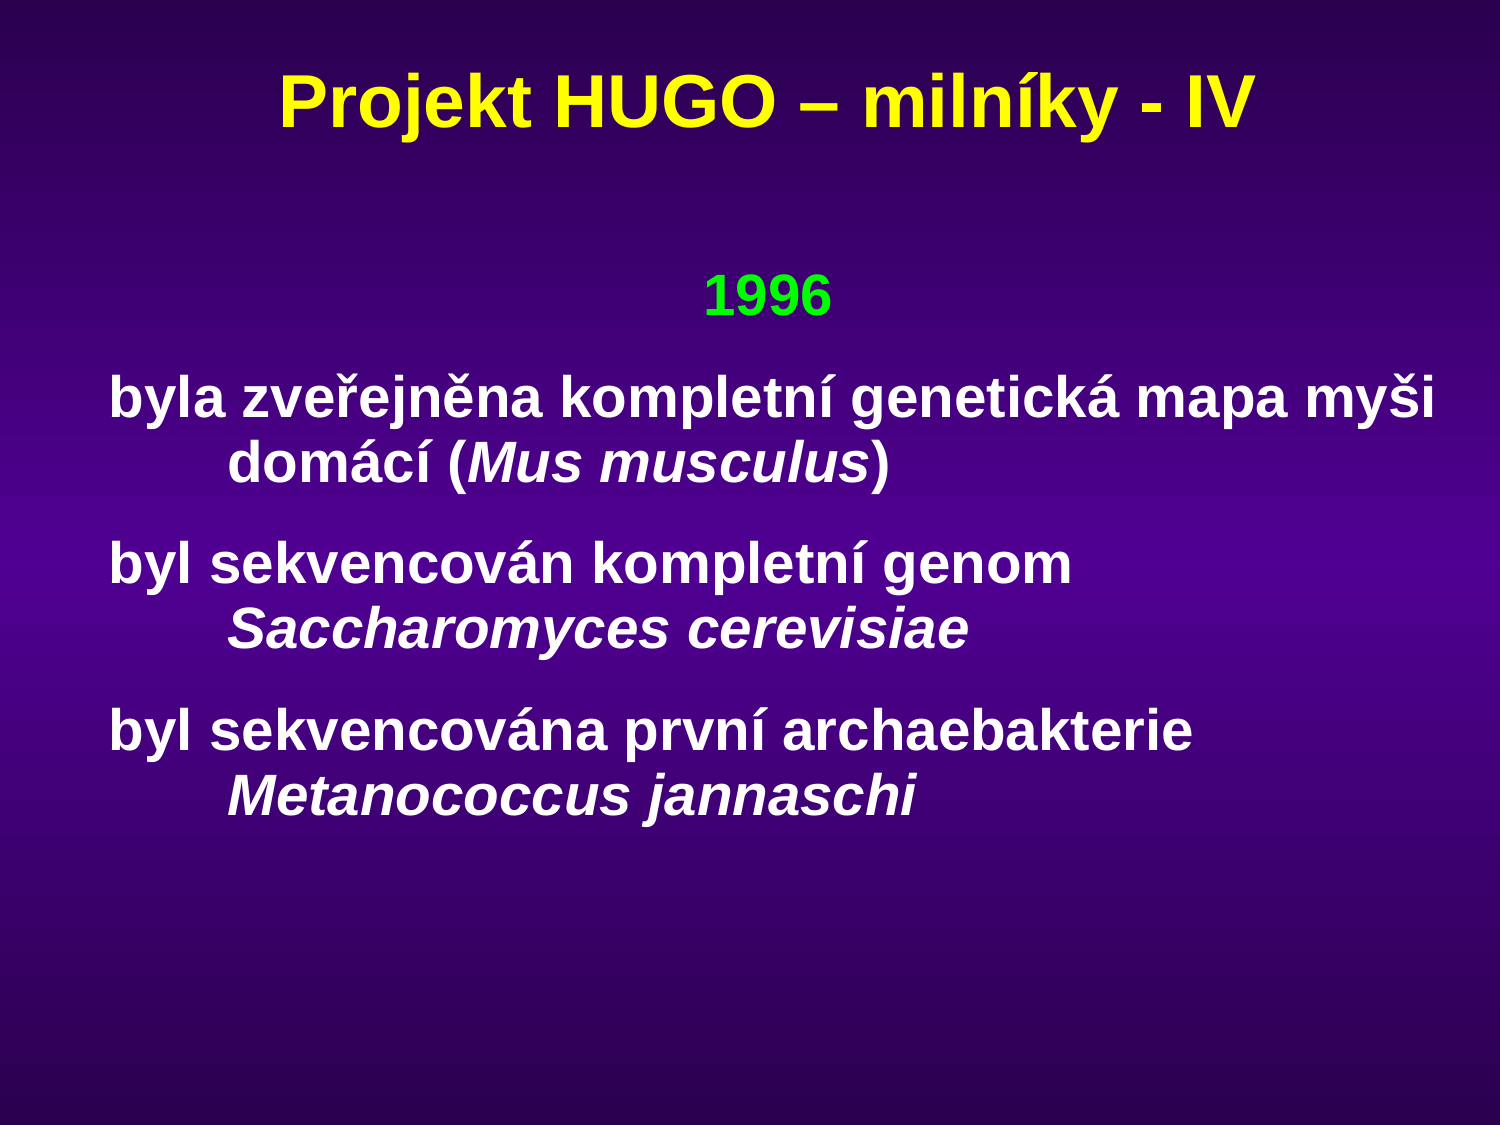

# Projekt HUGO – milníky - IV
1996
byla zveřejněna kompletní genetická mapa myši domácí (Mus musculus)
byl sekvencován kompletní genom Saccharomyces cerevisiae
byl sekvencována první archaebakterie Metanococcus jannaschi